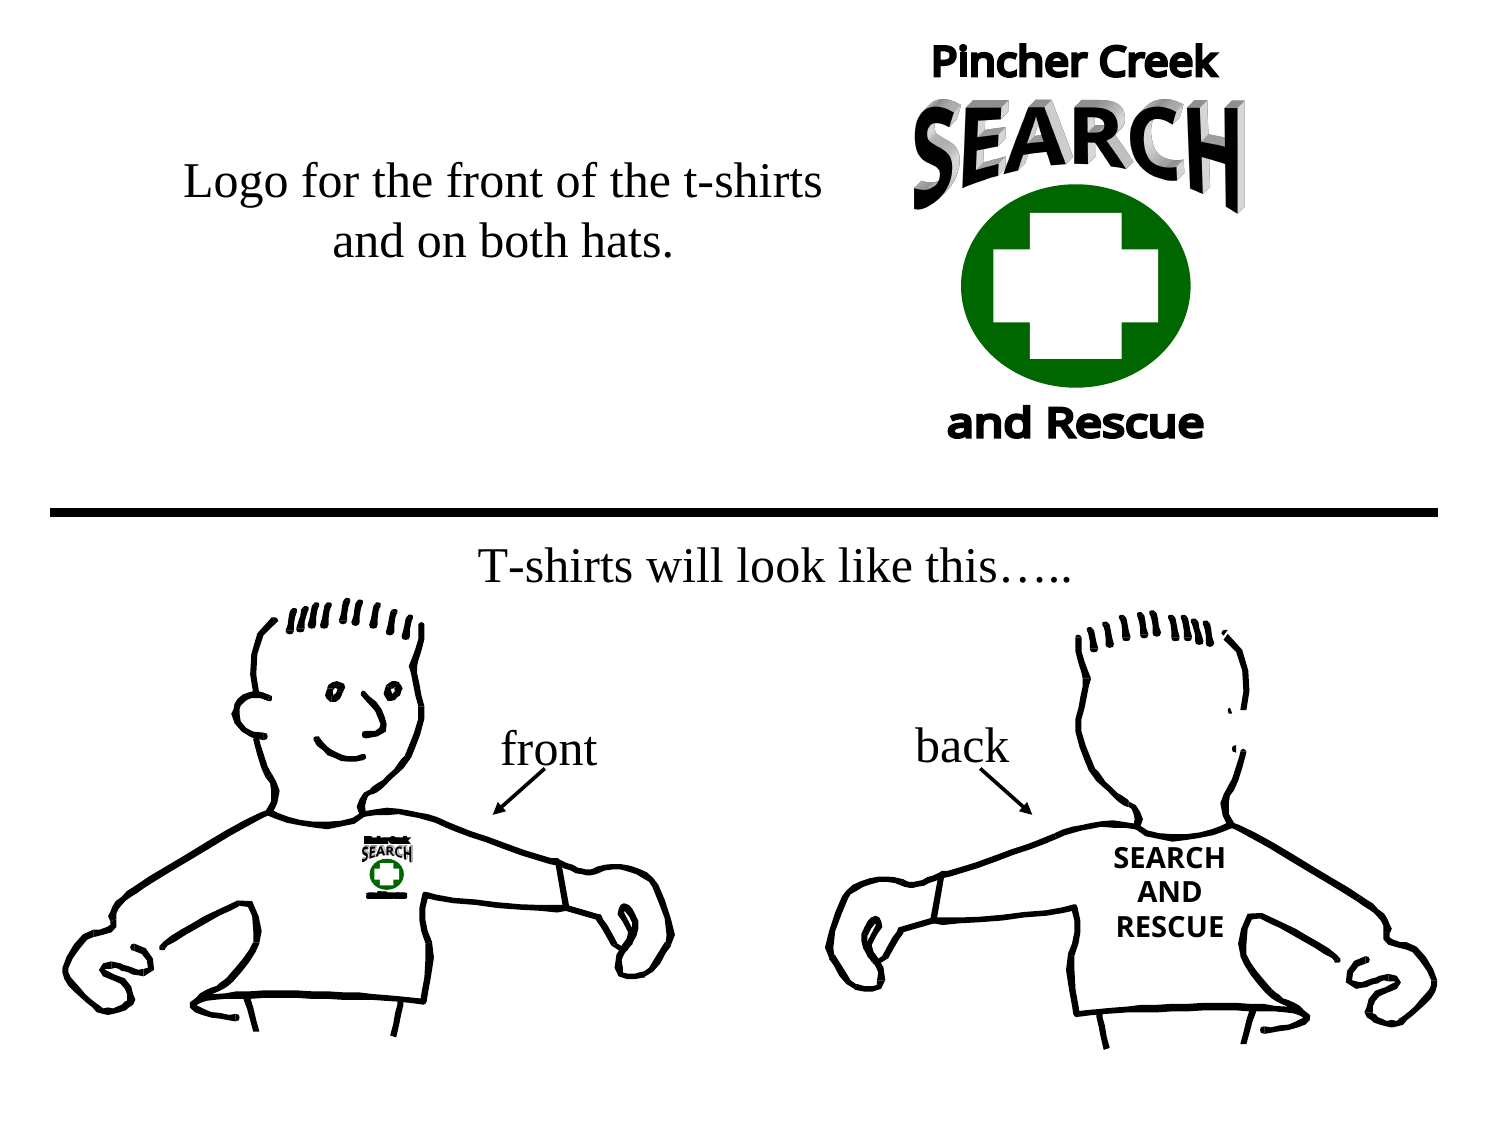

Pincher Creek
SEARCH
and Rescue
Logo for the front of the t-shirts
and on both hats.
T-shirts will look like this…..
back
front
SEARCH
AND
RESCUE
Pincher Creek
SEARCH
and Rescue